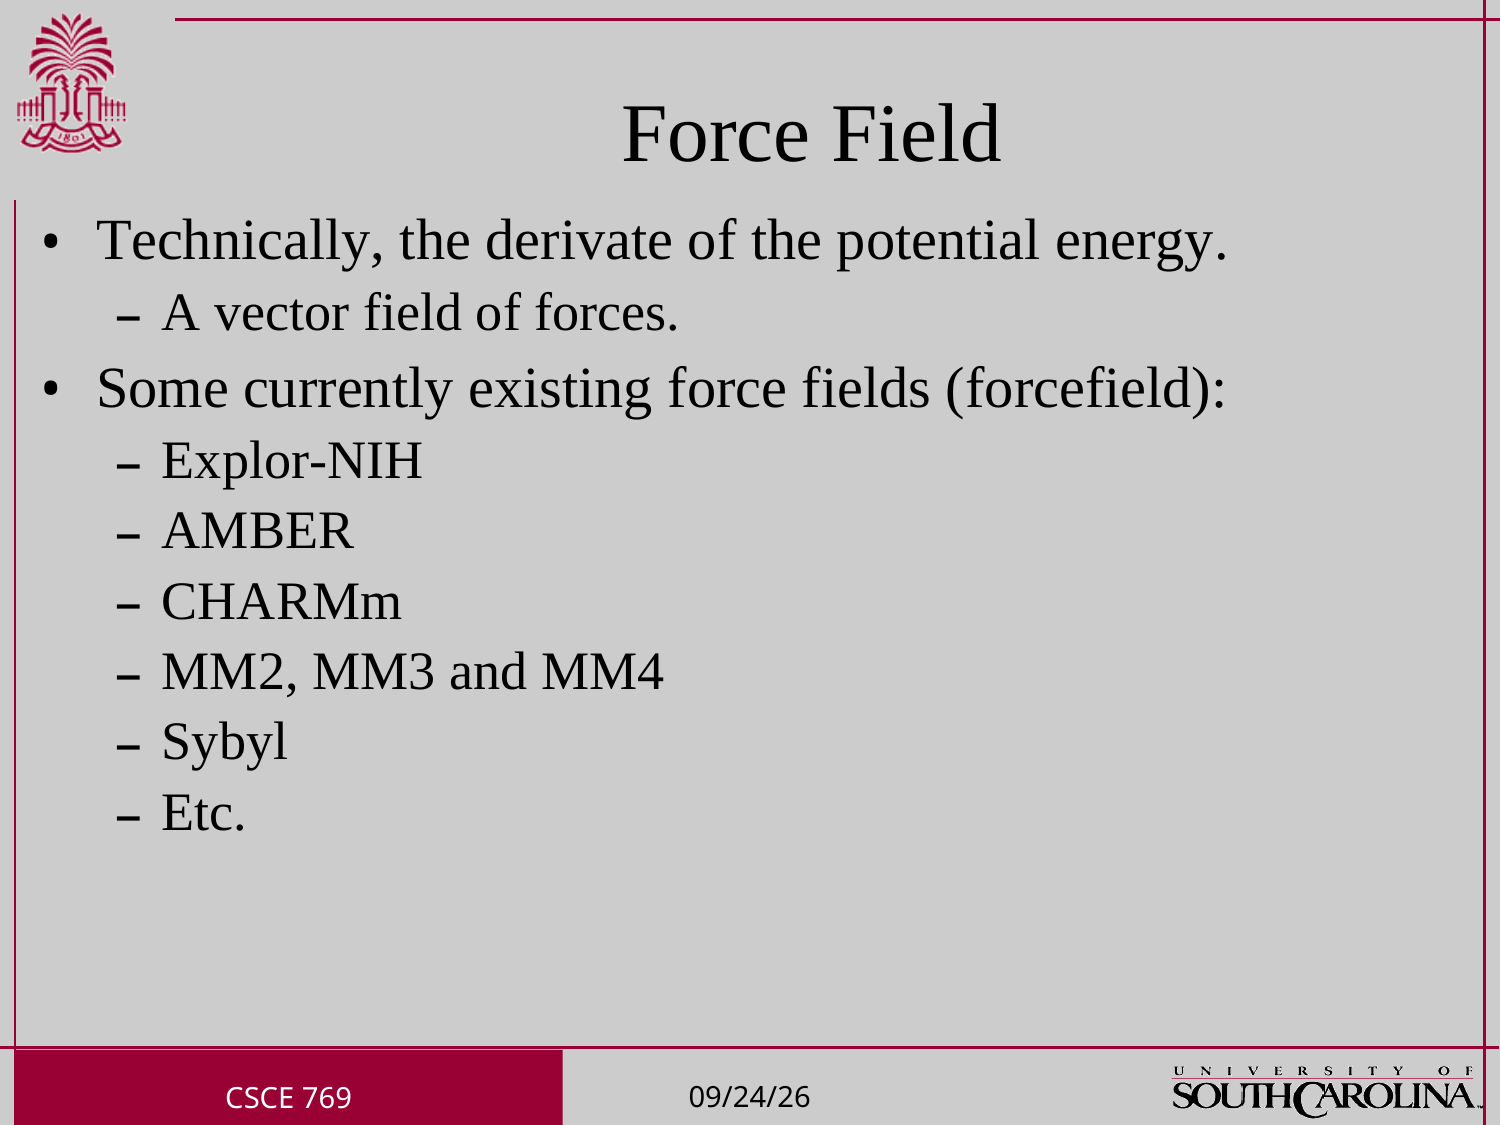

# Force Field
Technically, the derivate of the potential energy.
A vector field of forces.
Some currently existing force fields (forcefield):
Explor-NIH
AMBER
CHARMm
MM2, MM3 and MM4
Sybyl
Etc.